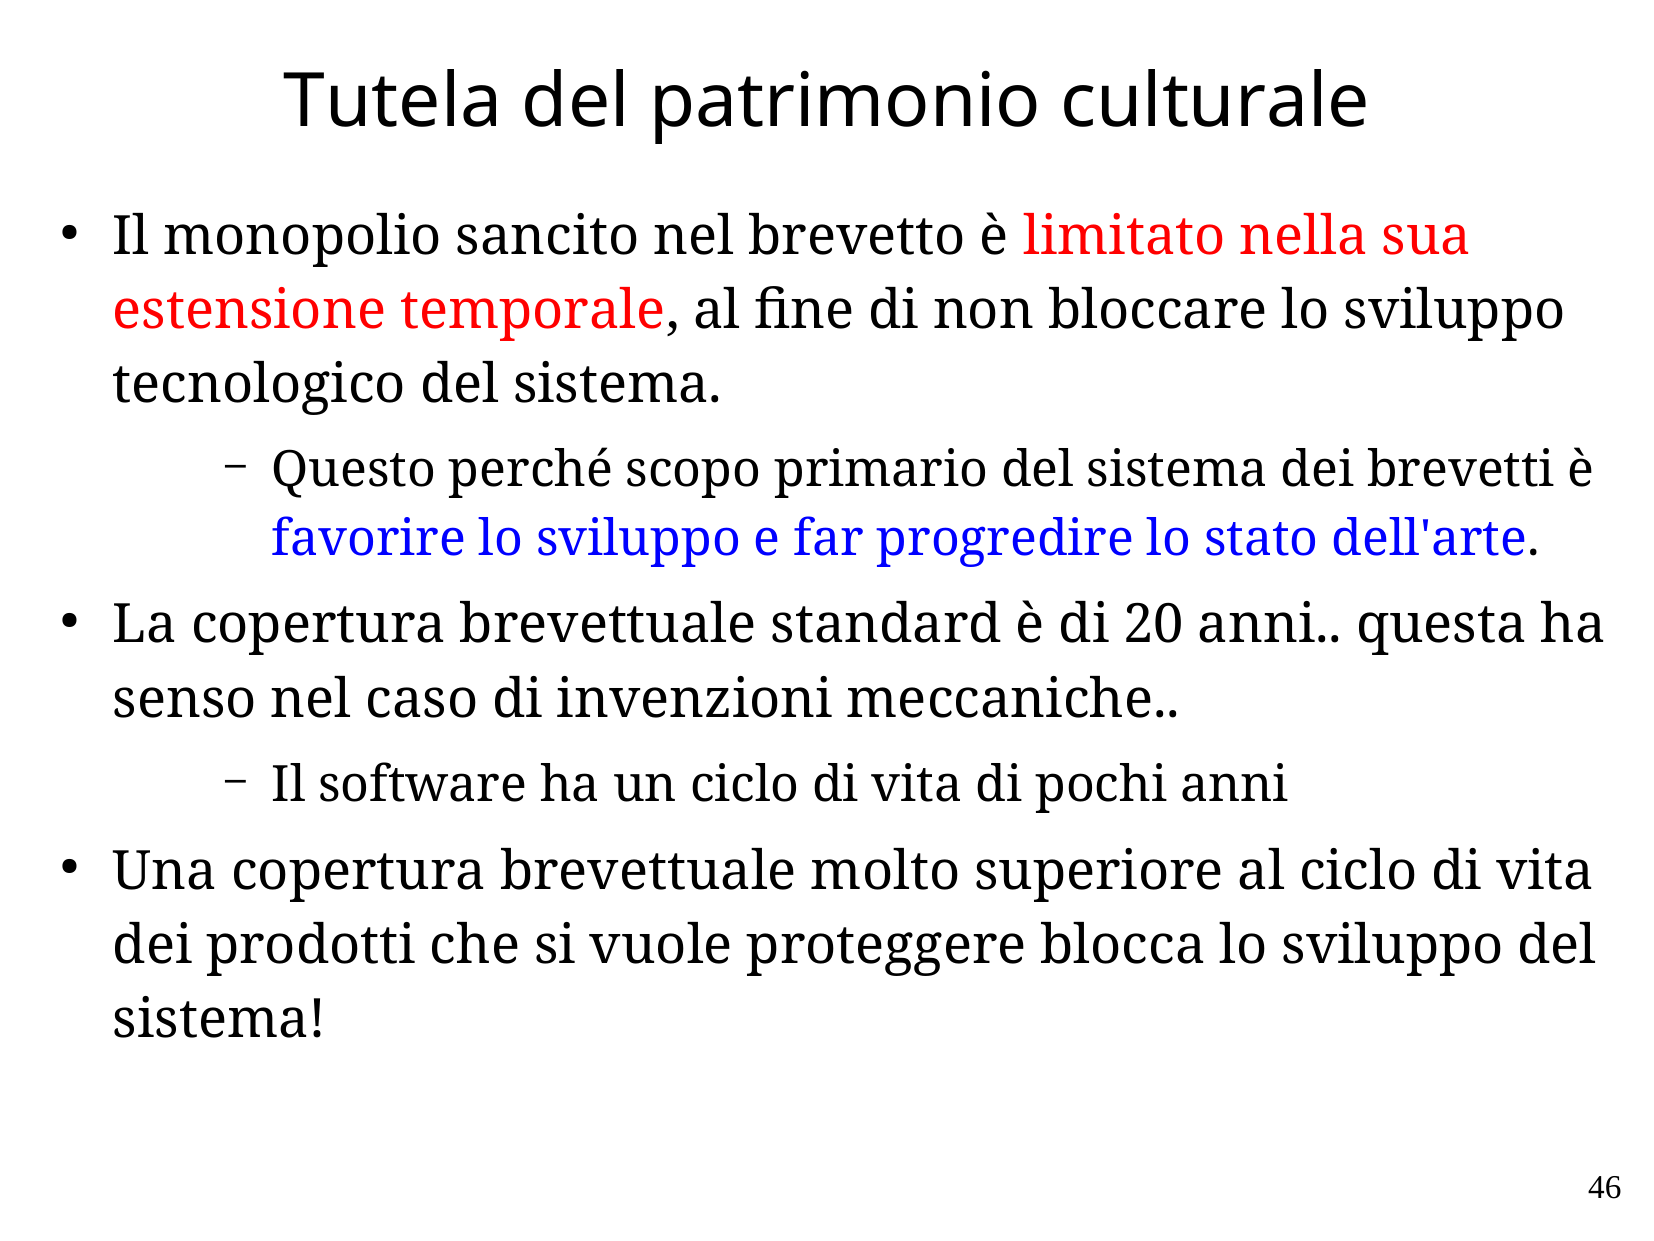

# Tutela del patrimonio culturale
Il monopolio sancito nel brevetto è limitato nella sua estensione temporale, al fine di non bloccare lo sviluppo tecnologico del sistema.
Questo perché scopo primario del sistema dei brevetti è favorire lo sviluppo e far progredire lo stato dell'arte.
La copertura brevettuale standard è di 20 anni.. questa ha senso nel caso di invenzioni meccaniche..
Il software ha un ciclo di vita di pochi anni
Una copertura brevettuale molto superiore al ciclo di vita dei prodotti che si vuole proteggere blocca lo sviluppo del sistema!